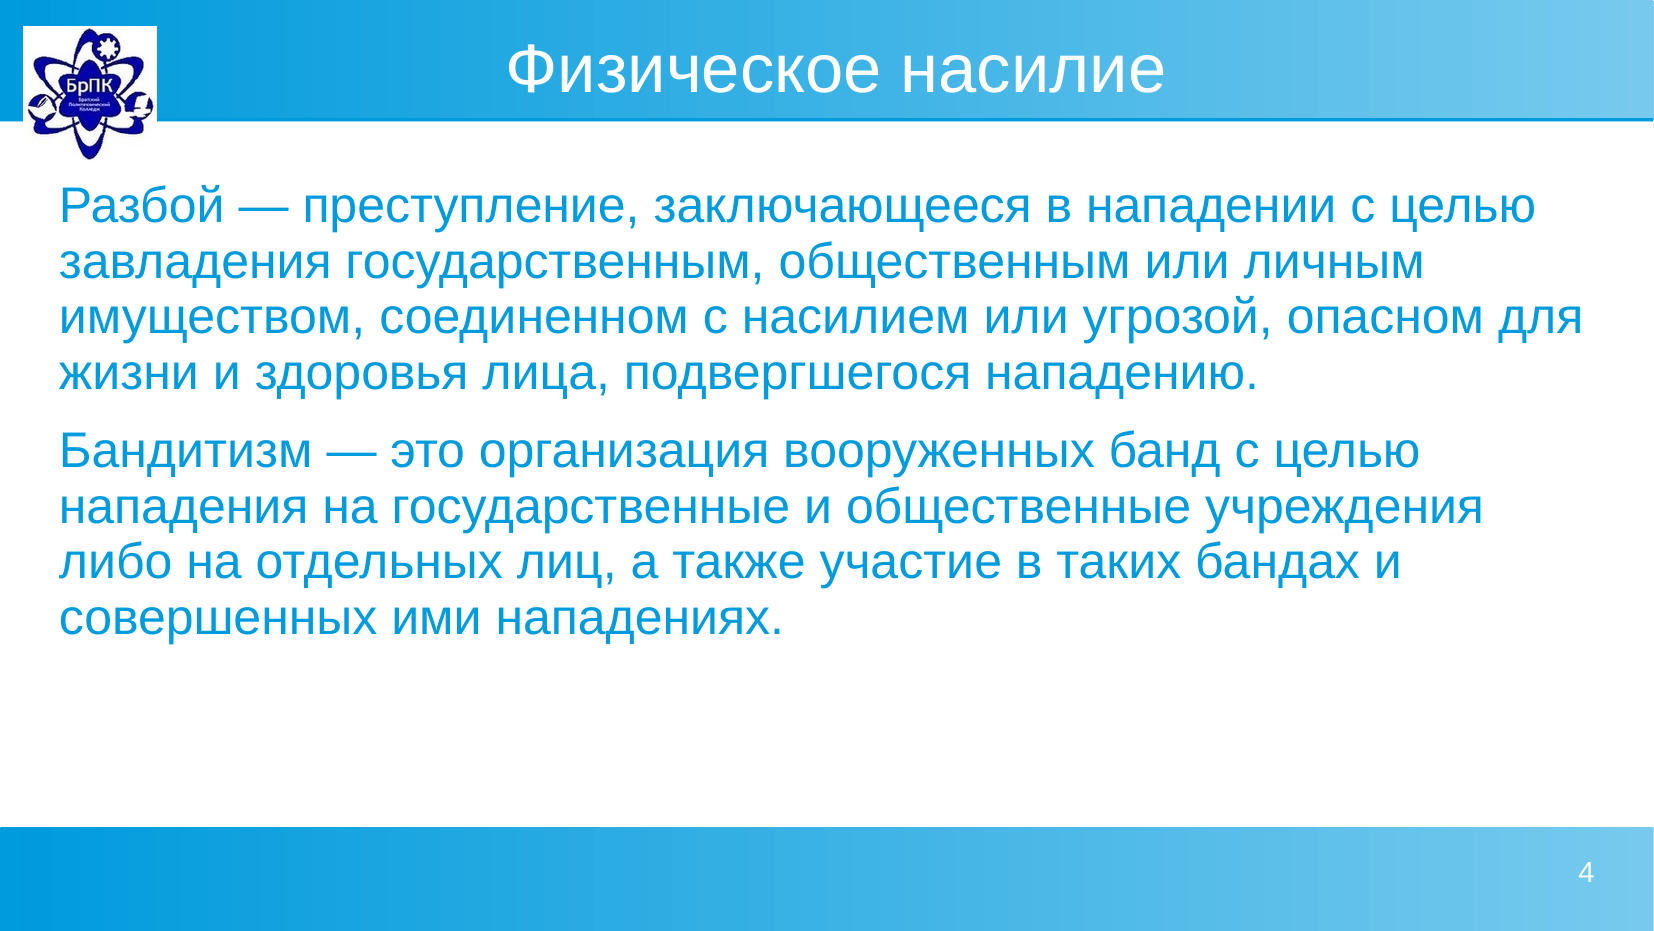

# Физическое насилие
Разбой — преступление, заключающееся в нападении с целью завладения государственным, общественным или личным имуществом, соединенном с насилием или угрозой, опасном для жизни и здоровья лица, подвергшегося нападению.
Бандитизм — это организация вооруженных банд с целью нападения на государственные и общественные учреждения либо на отдельных лиц, а также участие в таких бандах и совершенных ими нападениях.
4